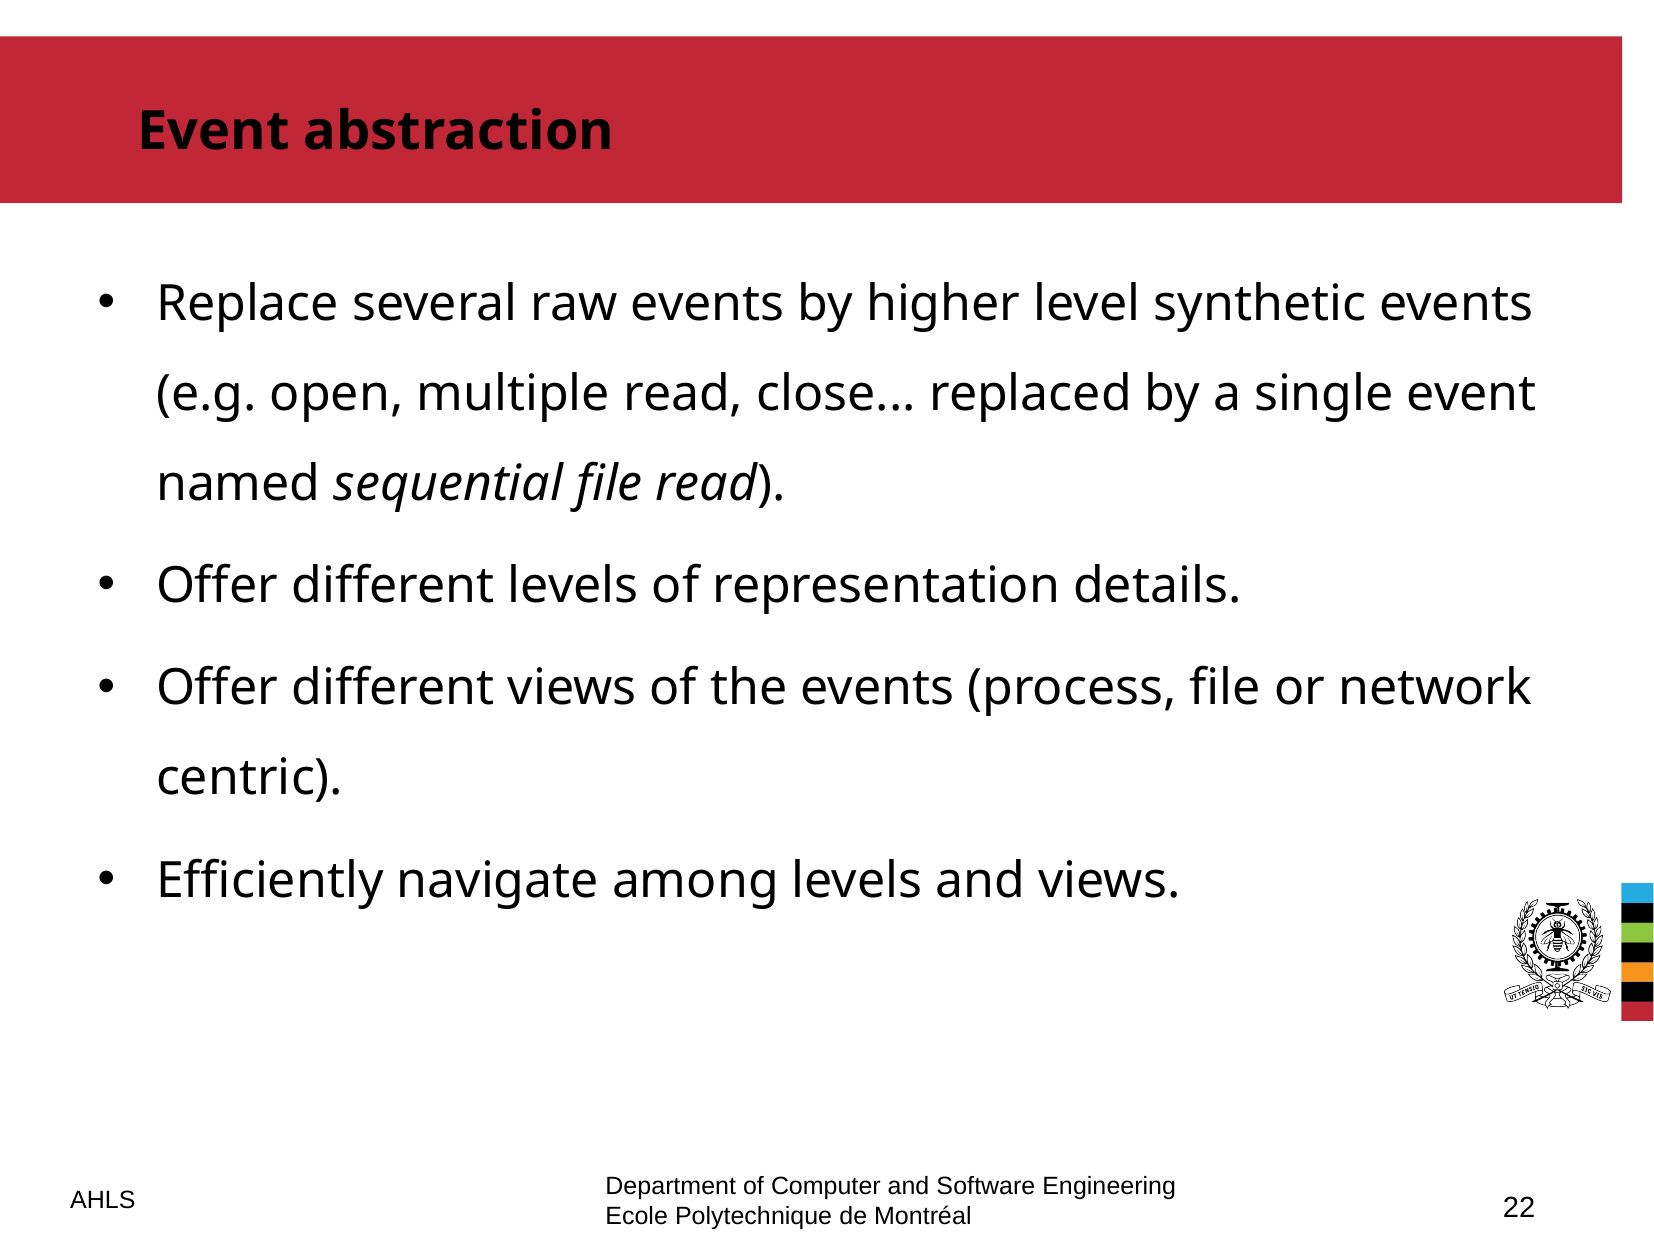

# Event abstraction
Replace several raw events by higher level synthetic events (e.g. open, multiple read, close... replaced by a single event named sequential file read).
Offer different levels of representation details.
Offer different views of the events (process, file or network centric).
Efficiently navigate among levels and views.